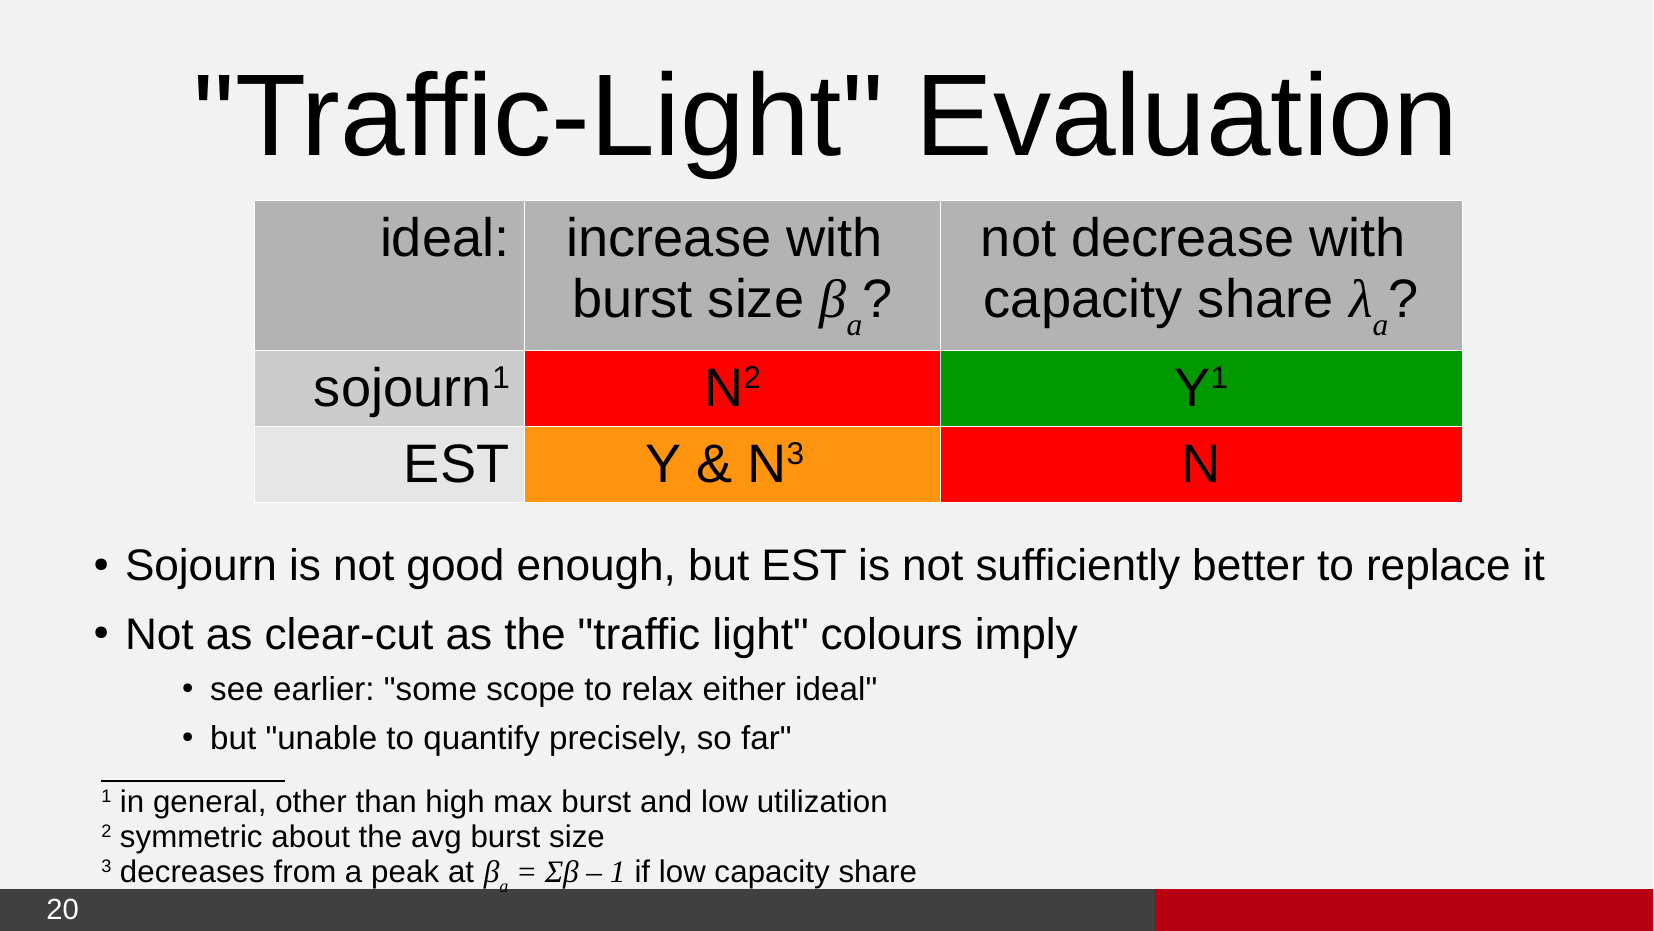

# "Traffic-Light" Evaluation
| ideal: | increase with burst size βa? | not decrease with capacity share λa? |
| --- | --- | --- |
| sojourn1 | N2 | Y1 |
| EST | Y & N3 | N |
Sojourn is not good enough, but EST is not sufficiently better to replace it
Not as clear-cut as the "traffic light" colours imply
see earlier: "some scope to relax either ideal"
but "unable to quantify precisely, so far"
1 in general, other than high max burst and low utilization
2 symmetric about the avg burst size
3 decreases from a peak at βa = Σβ – 1 if low capacity share
20